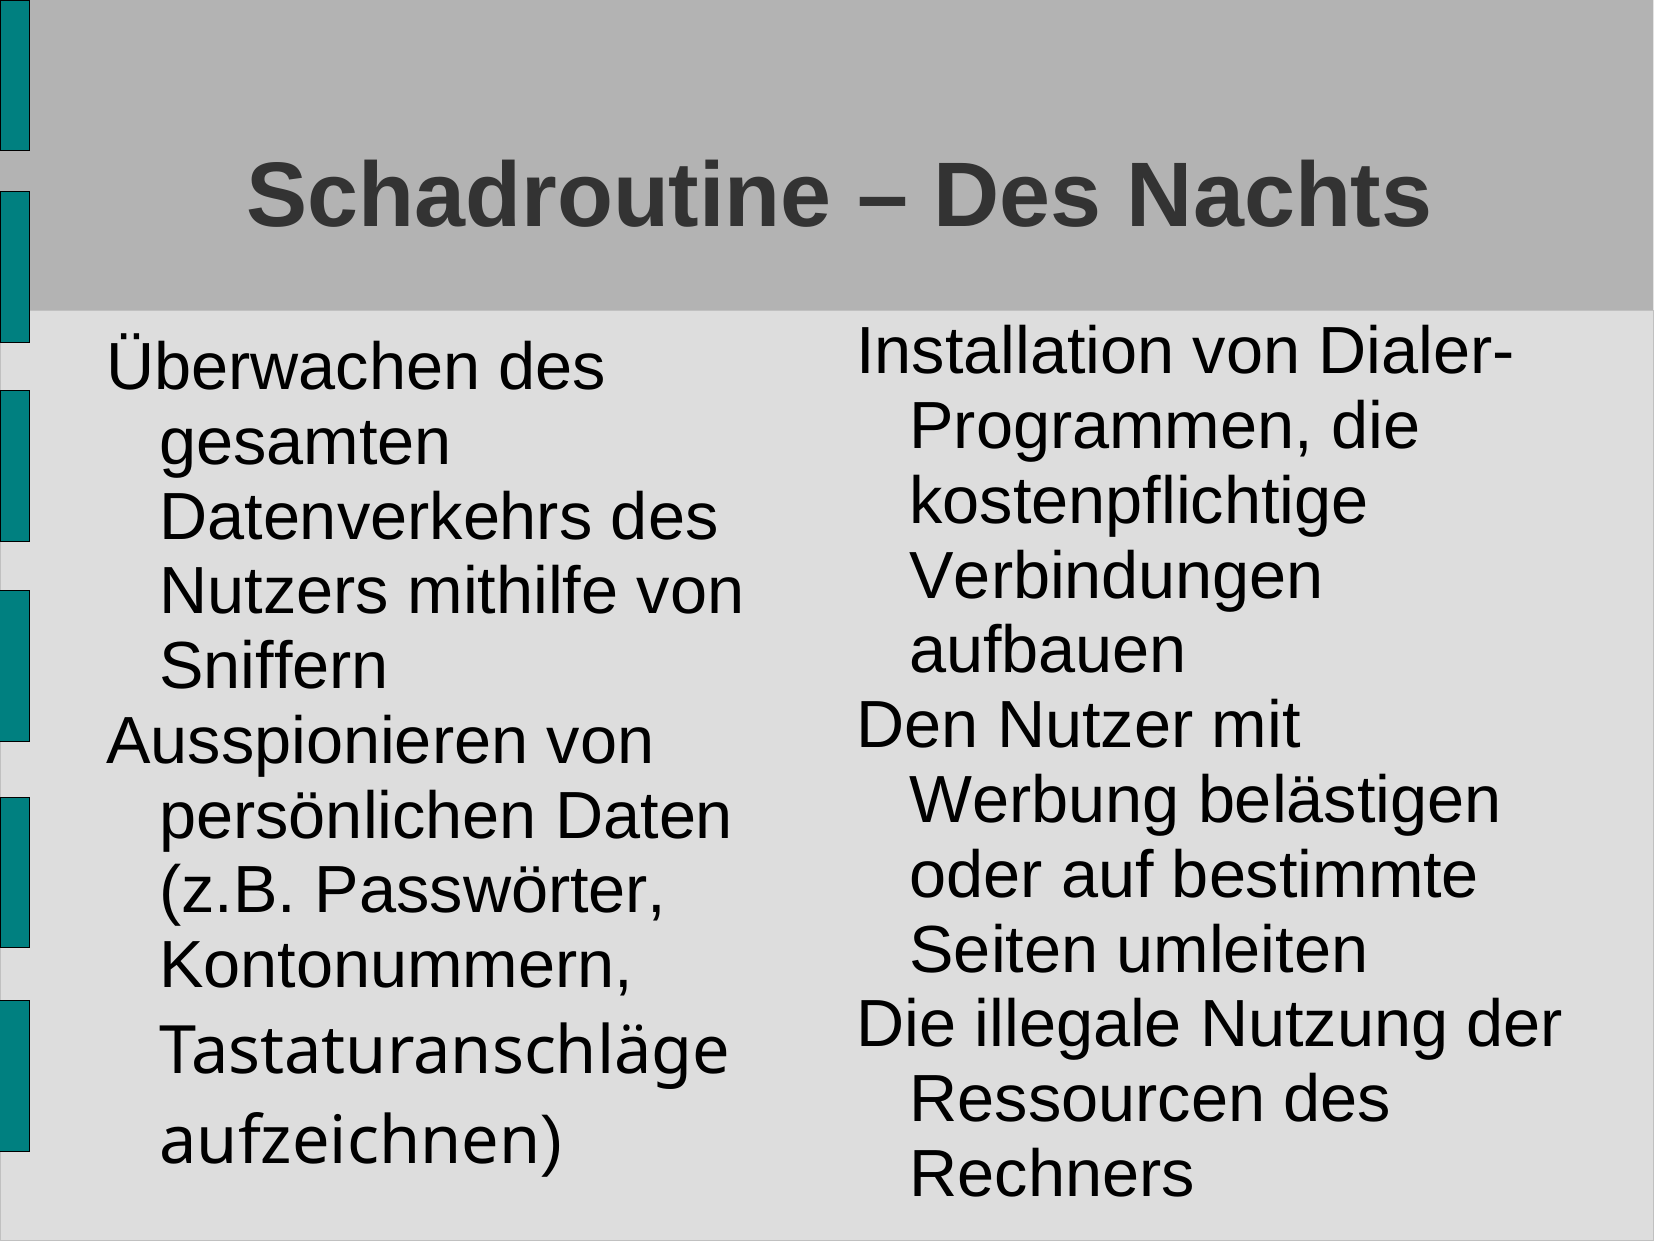

# Schadroutine – Des Nachts
Installation von Dialer-Programmen, die kostenpflichtige Verbindungen aufbauen
Den Nutzer mit Werbung belästigen oder auf bestimmte Seiten umleiten
Die illegale Nutzung der Ressourcen des Rechners
Überwachen des gesamten Datenverkehrs des Nutzers mithilfe von Sniffern
Ausspionieren von persönlichen Daten (z.B. Passwörter, Kontonummern, Tastaturanschläge aufzeichnen)